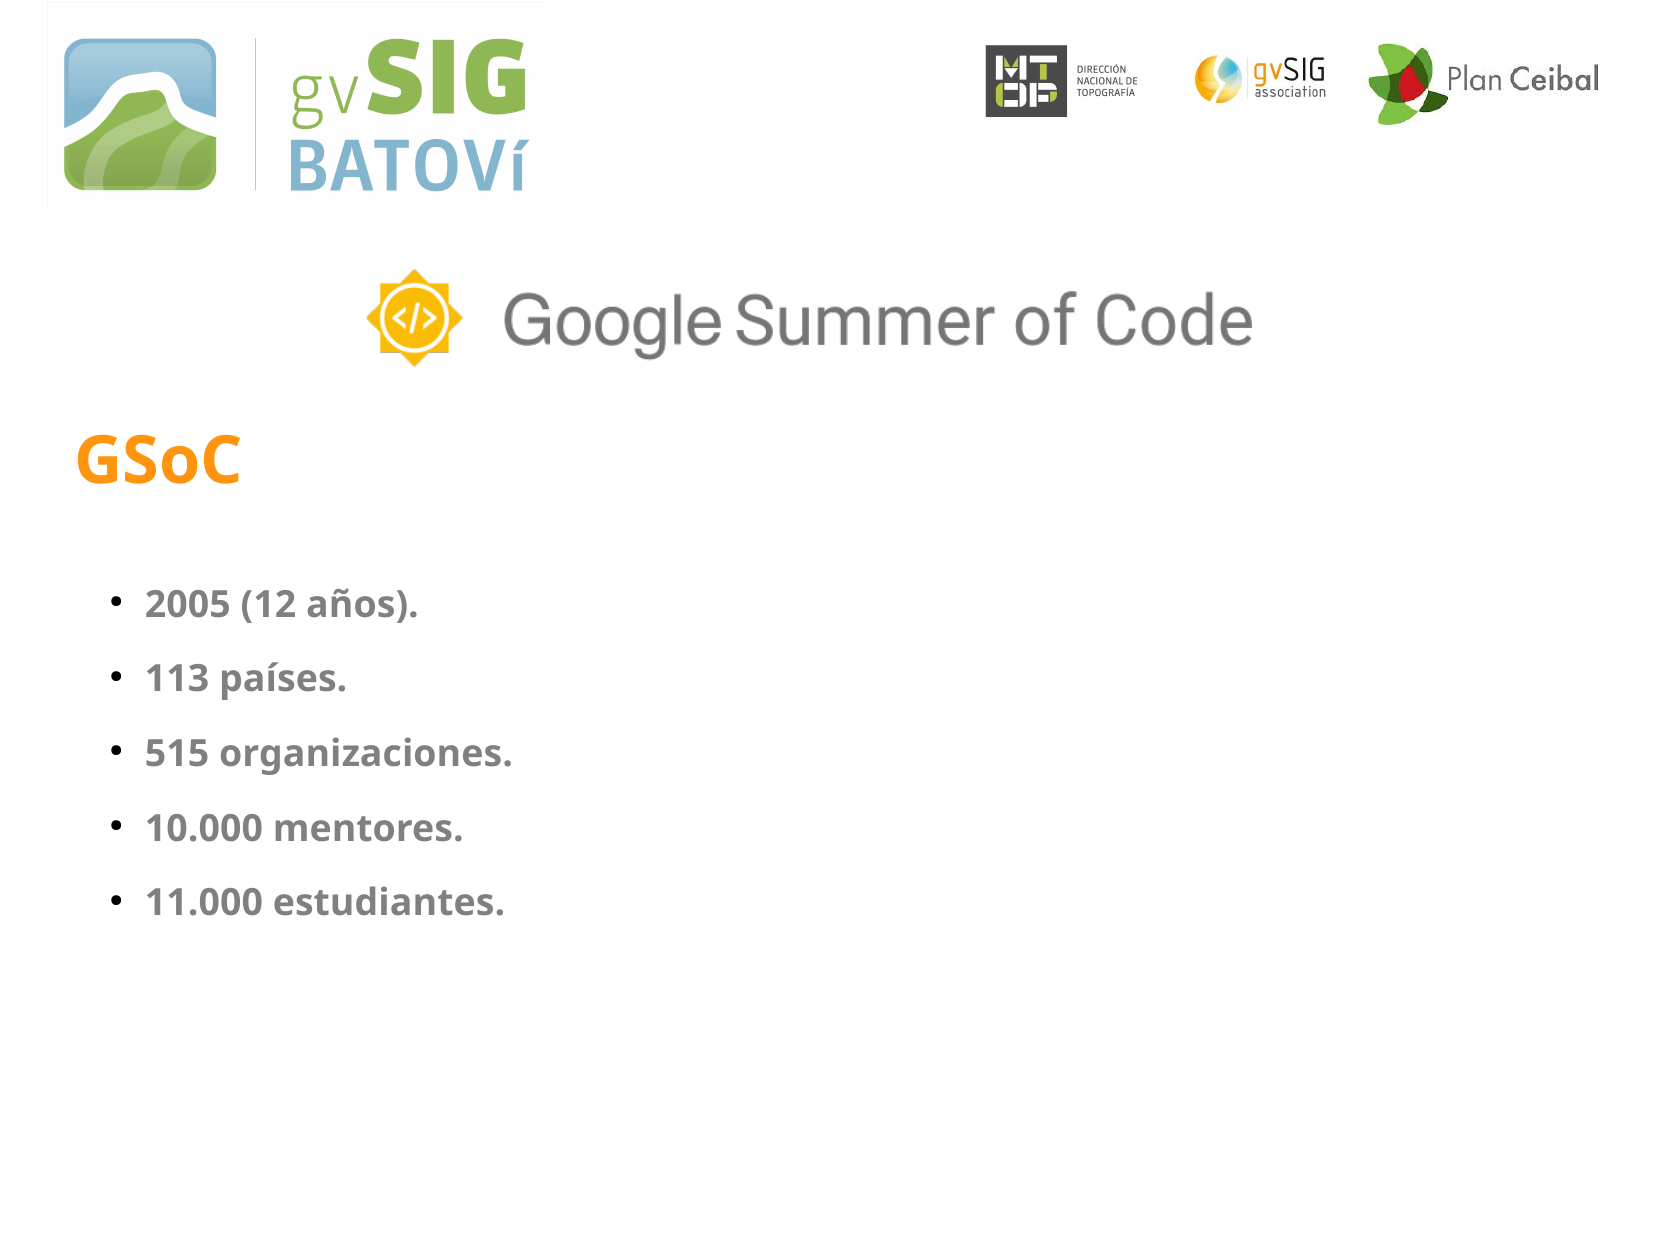

# GSoC
2005 (12 años).
113 países.
515 organizaciones.
10.000 mentores.
11.000 estudiantes.